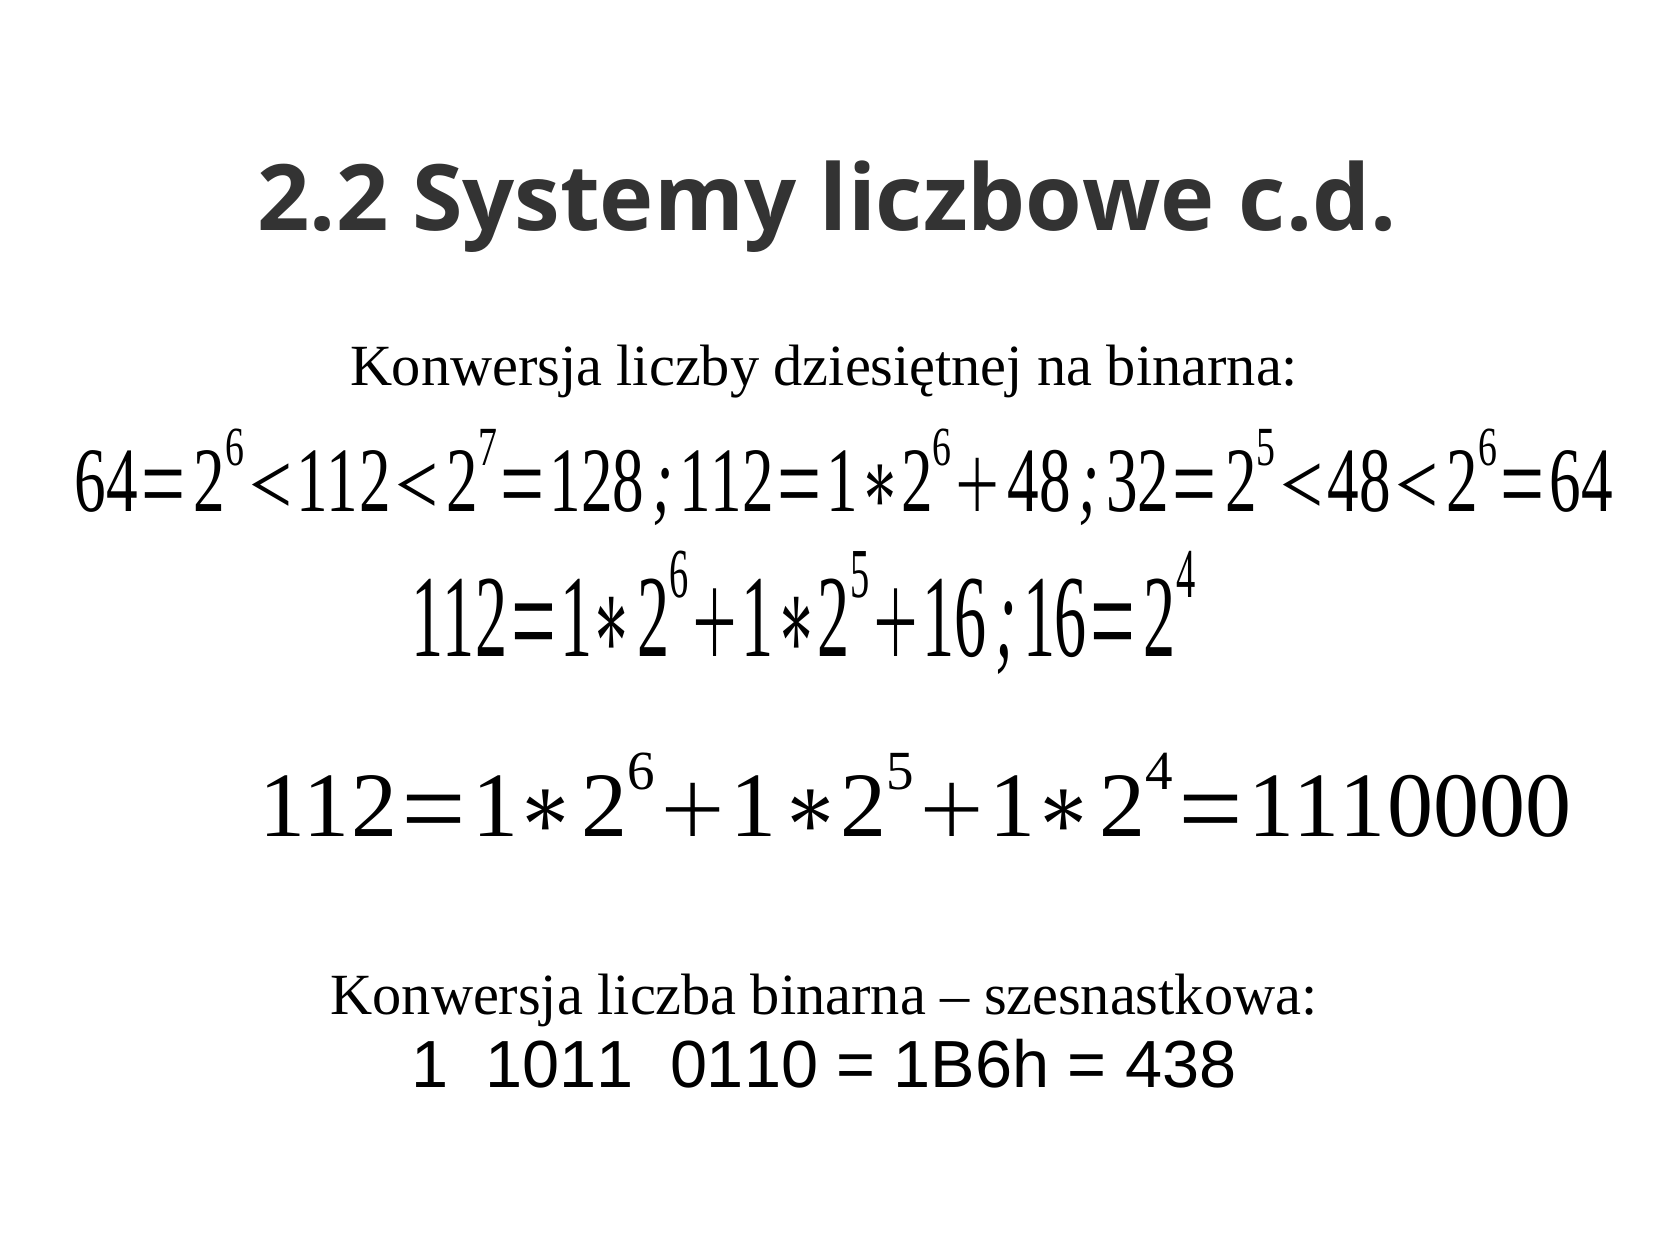

# 2.2 Systemy liczbowe c.d.
Konwersja liczby dziesiętnej na binarna:
Konwersja liczba binarna – szesnastkowa:
1 1011 0110 = 1B6h = 438